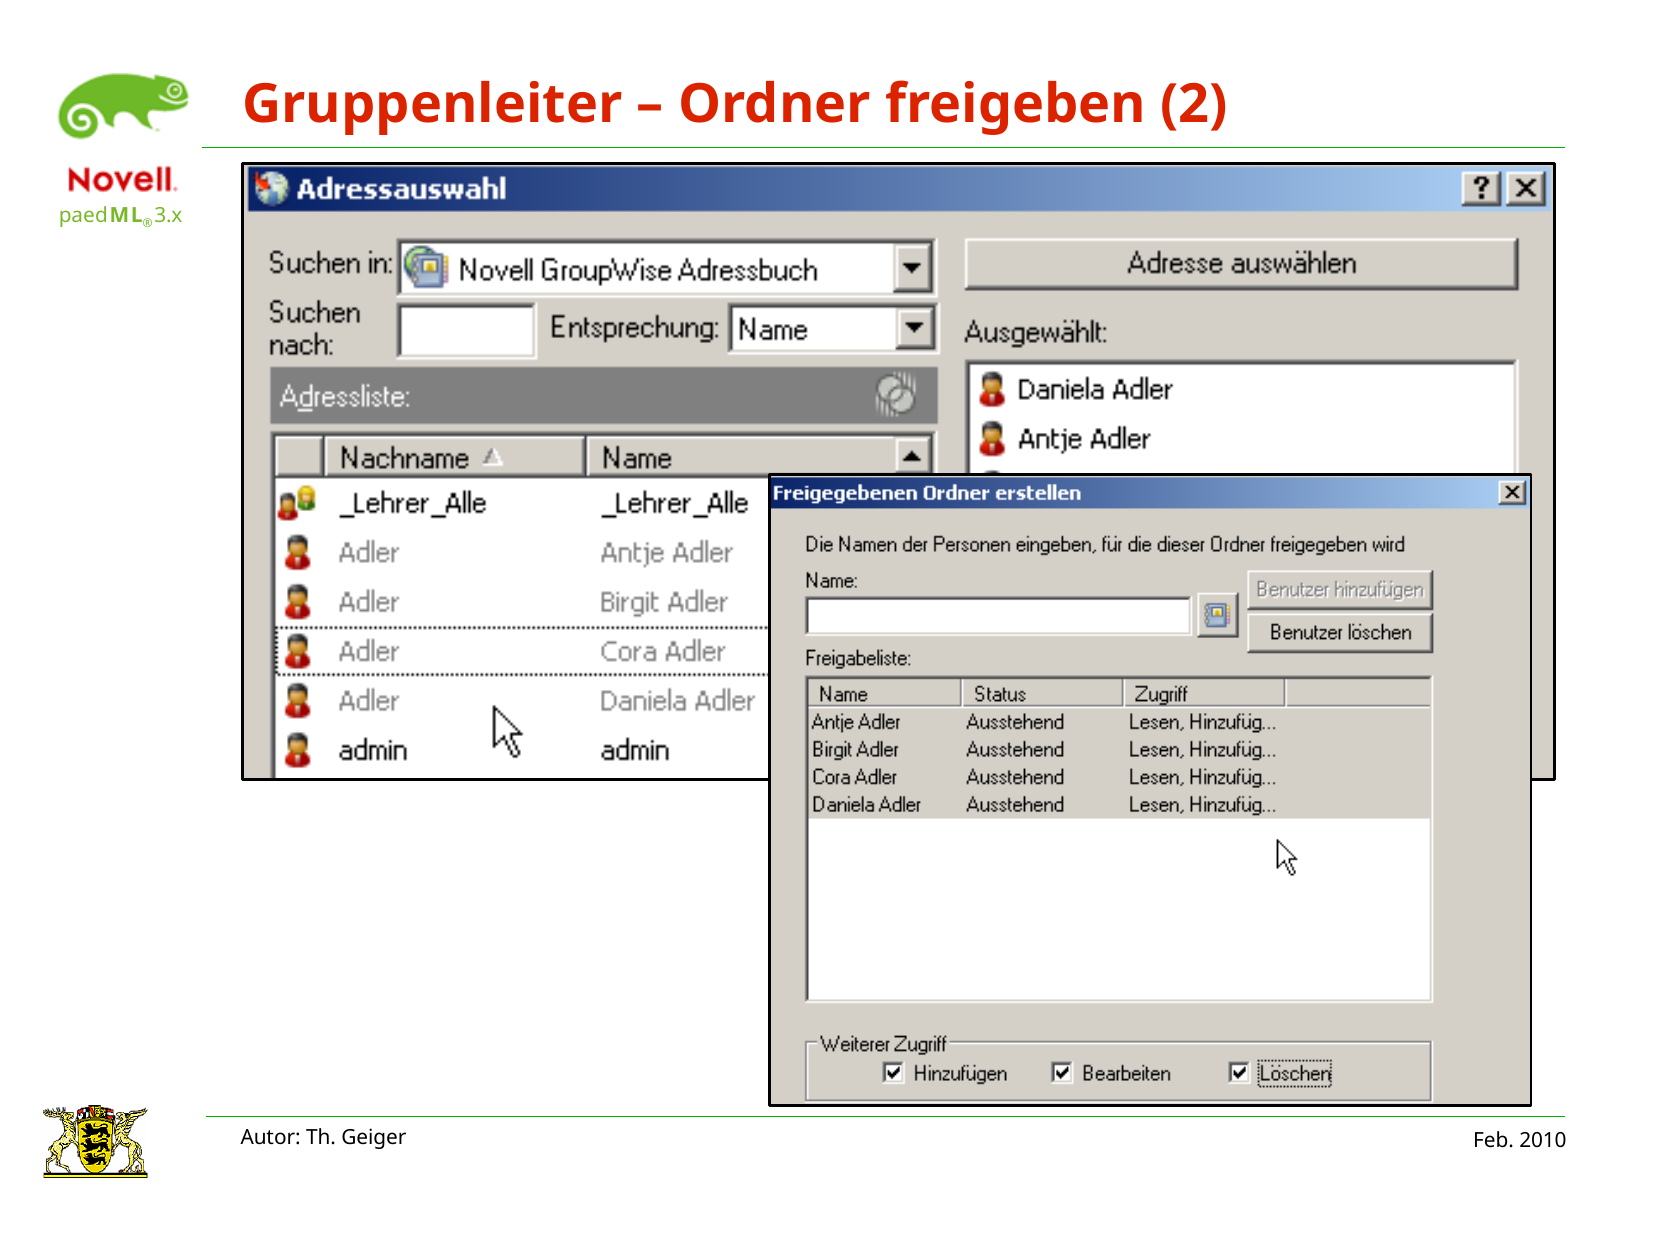

# Gruppenleiter – Ordner freigeben (2)
Autor: Th. Geiger
Feb. 2010